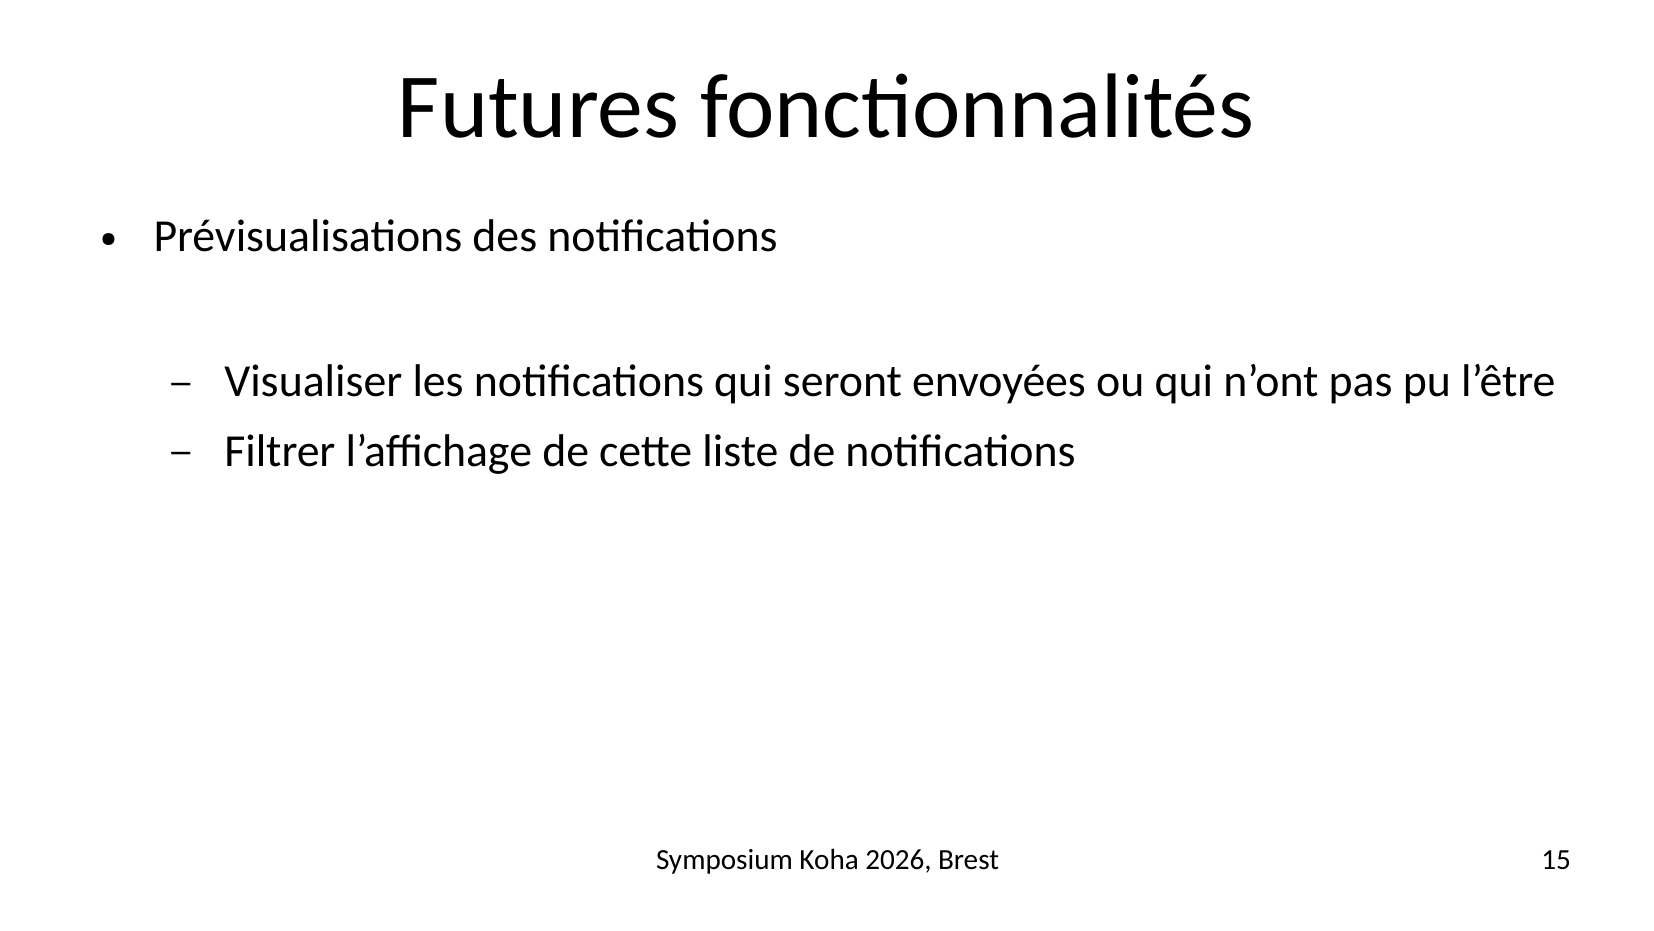

# Futures fonctionnalités
Prévisualisations des notifications
Visualiser les notifications qui seront envoyées ou qui n’ont pas pu l’être
Filtrer l’affichage de cette liste de notifications
Symposium Koha 2026, Brest
15